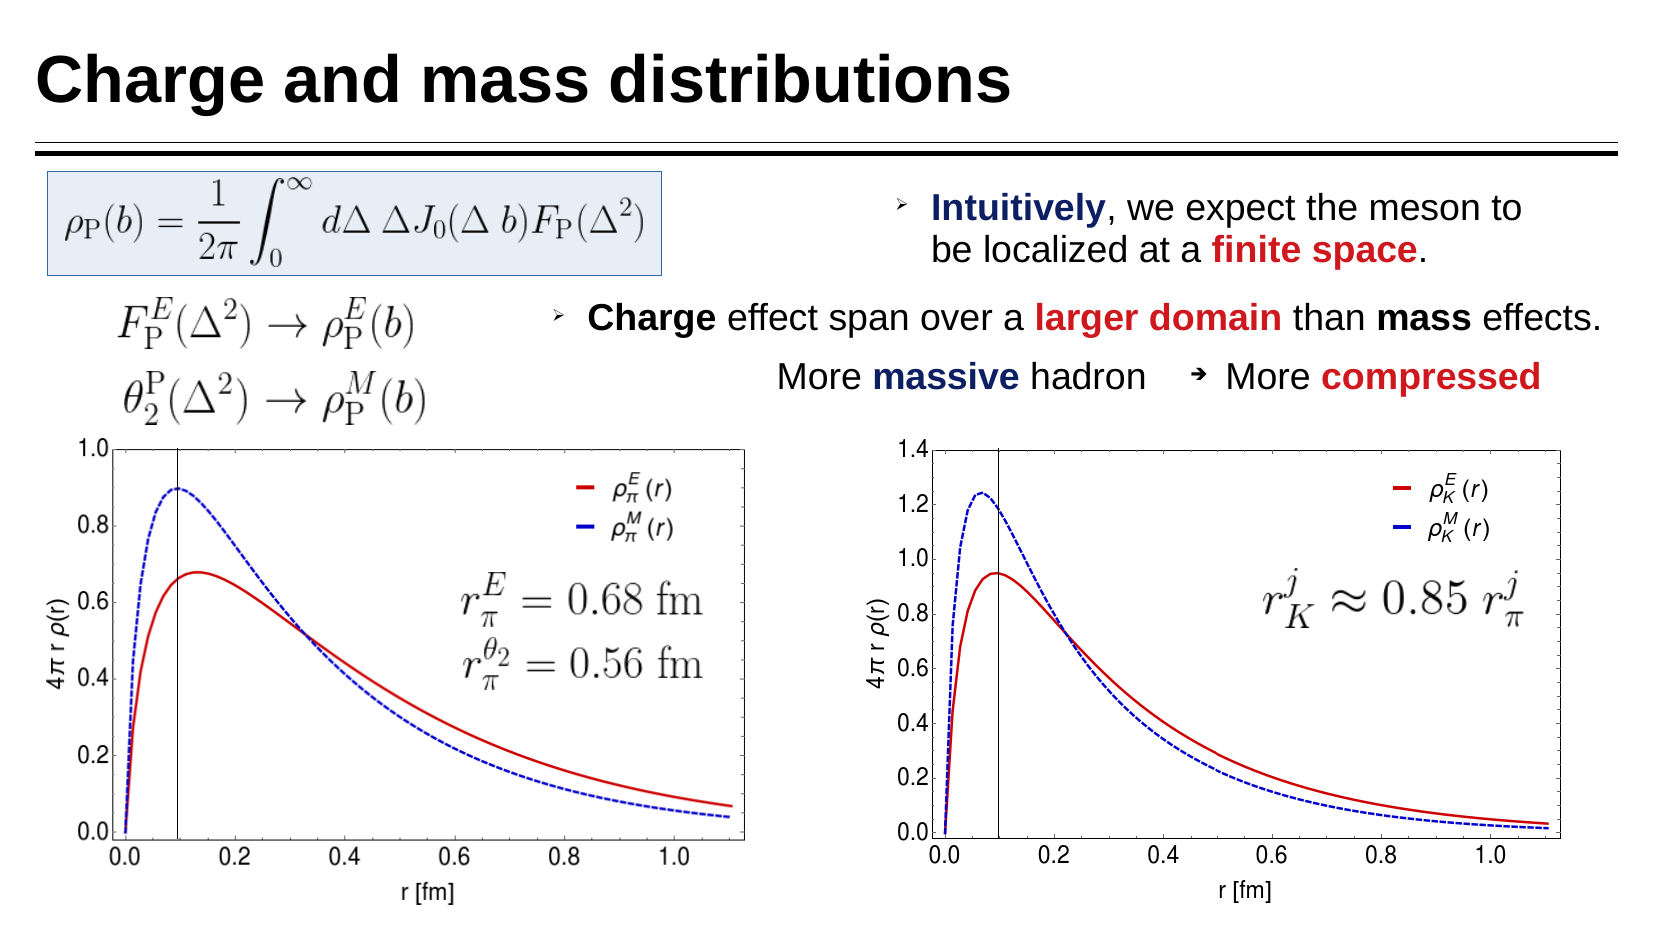

# Charge and mass distributions
Intuitively, we expect the meson to be localized at a finite space.
Charge effect span over a larger domain than mass effects.
More massive hadron
More compressed